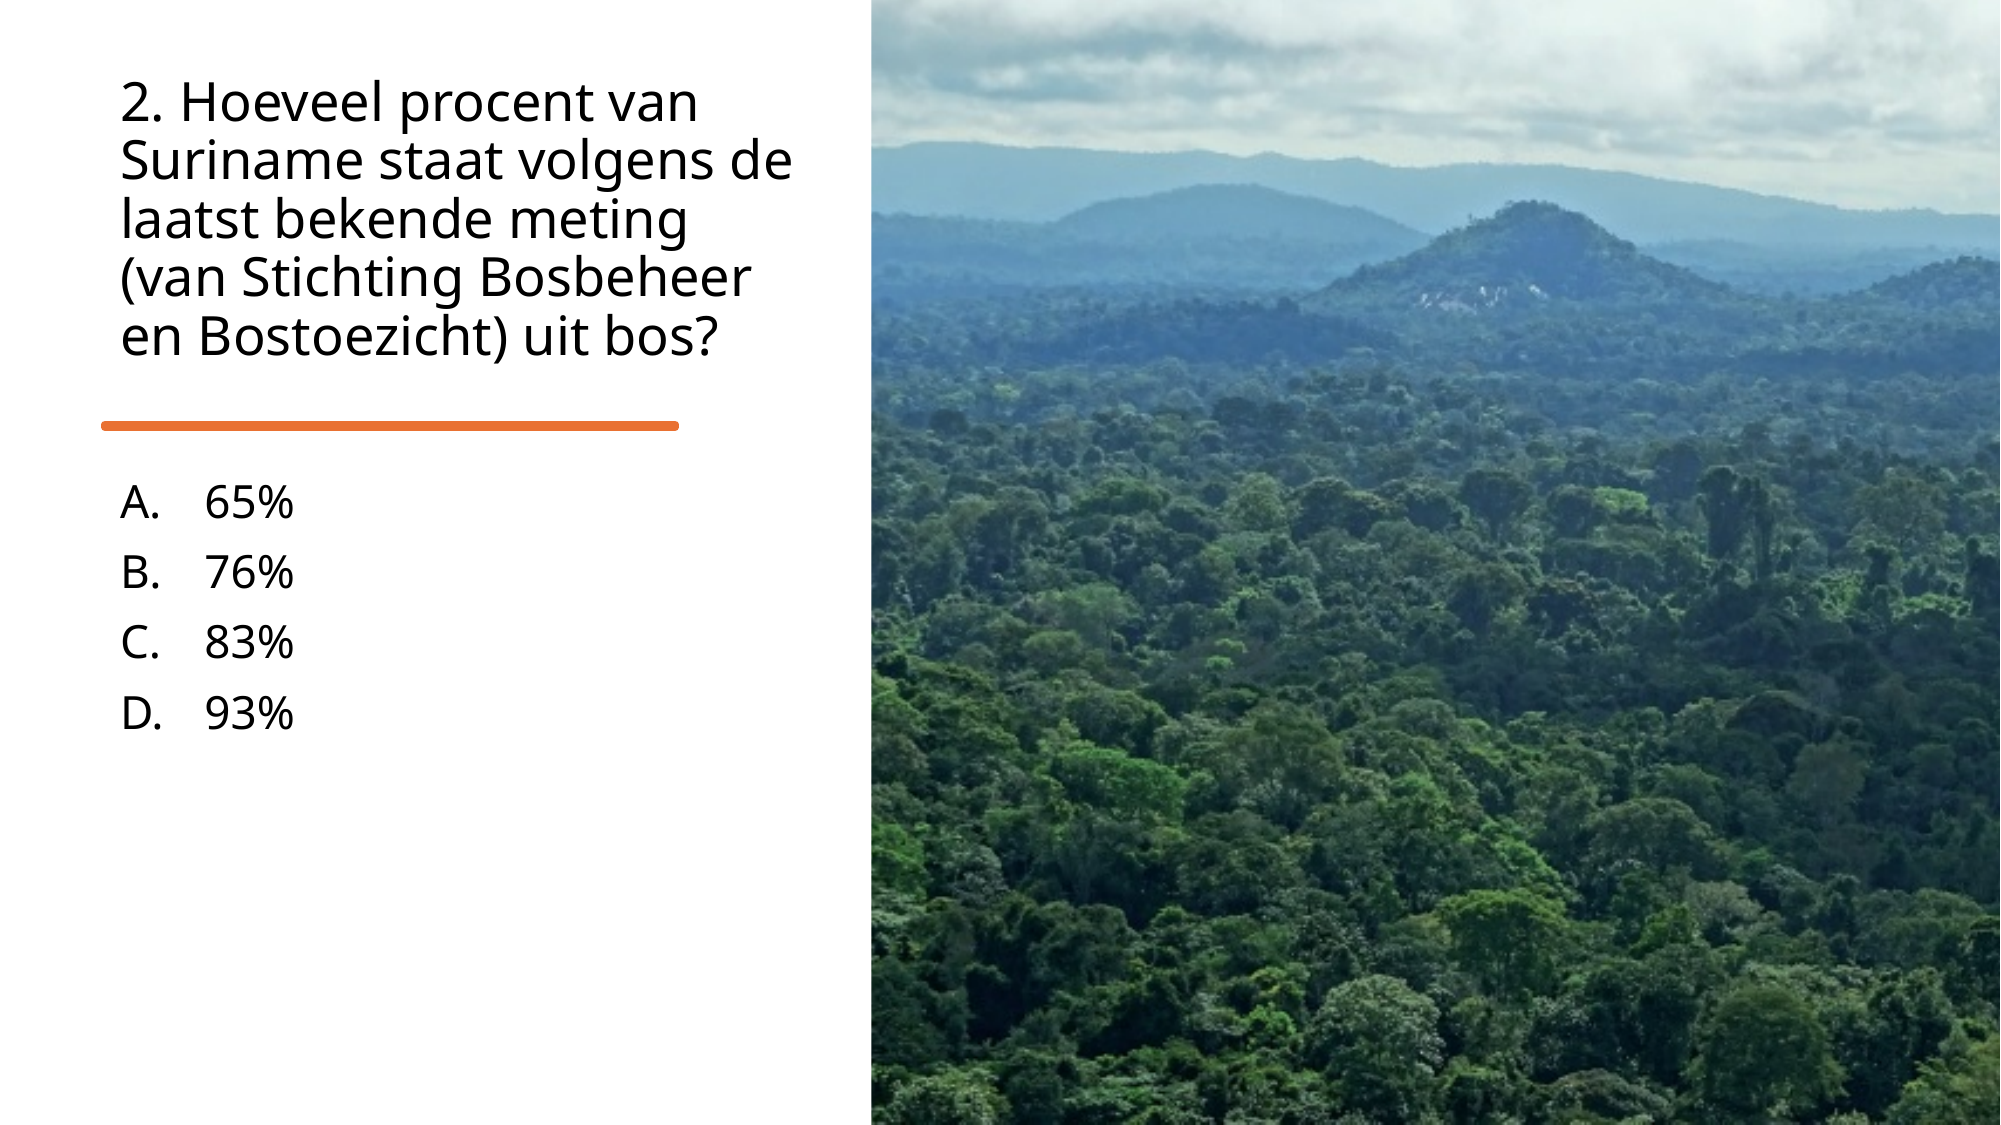

# 2. Hoeveel procent van Suriname staat volgens de laatst bekende meting (van Stichting Bosbeheer en Bostoezicht) uit bos?
65%
76%
83%
93%